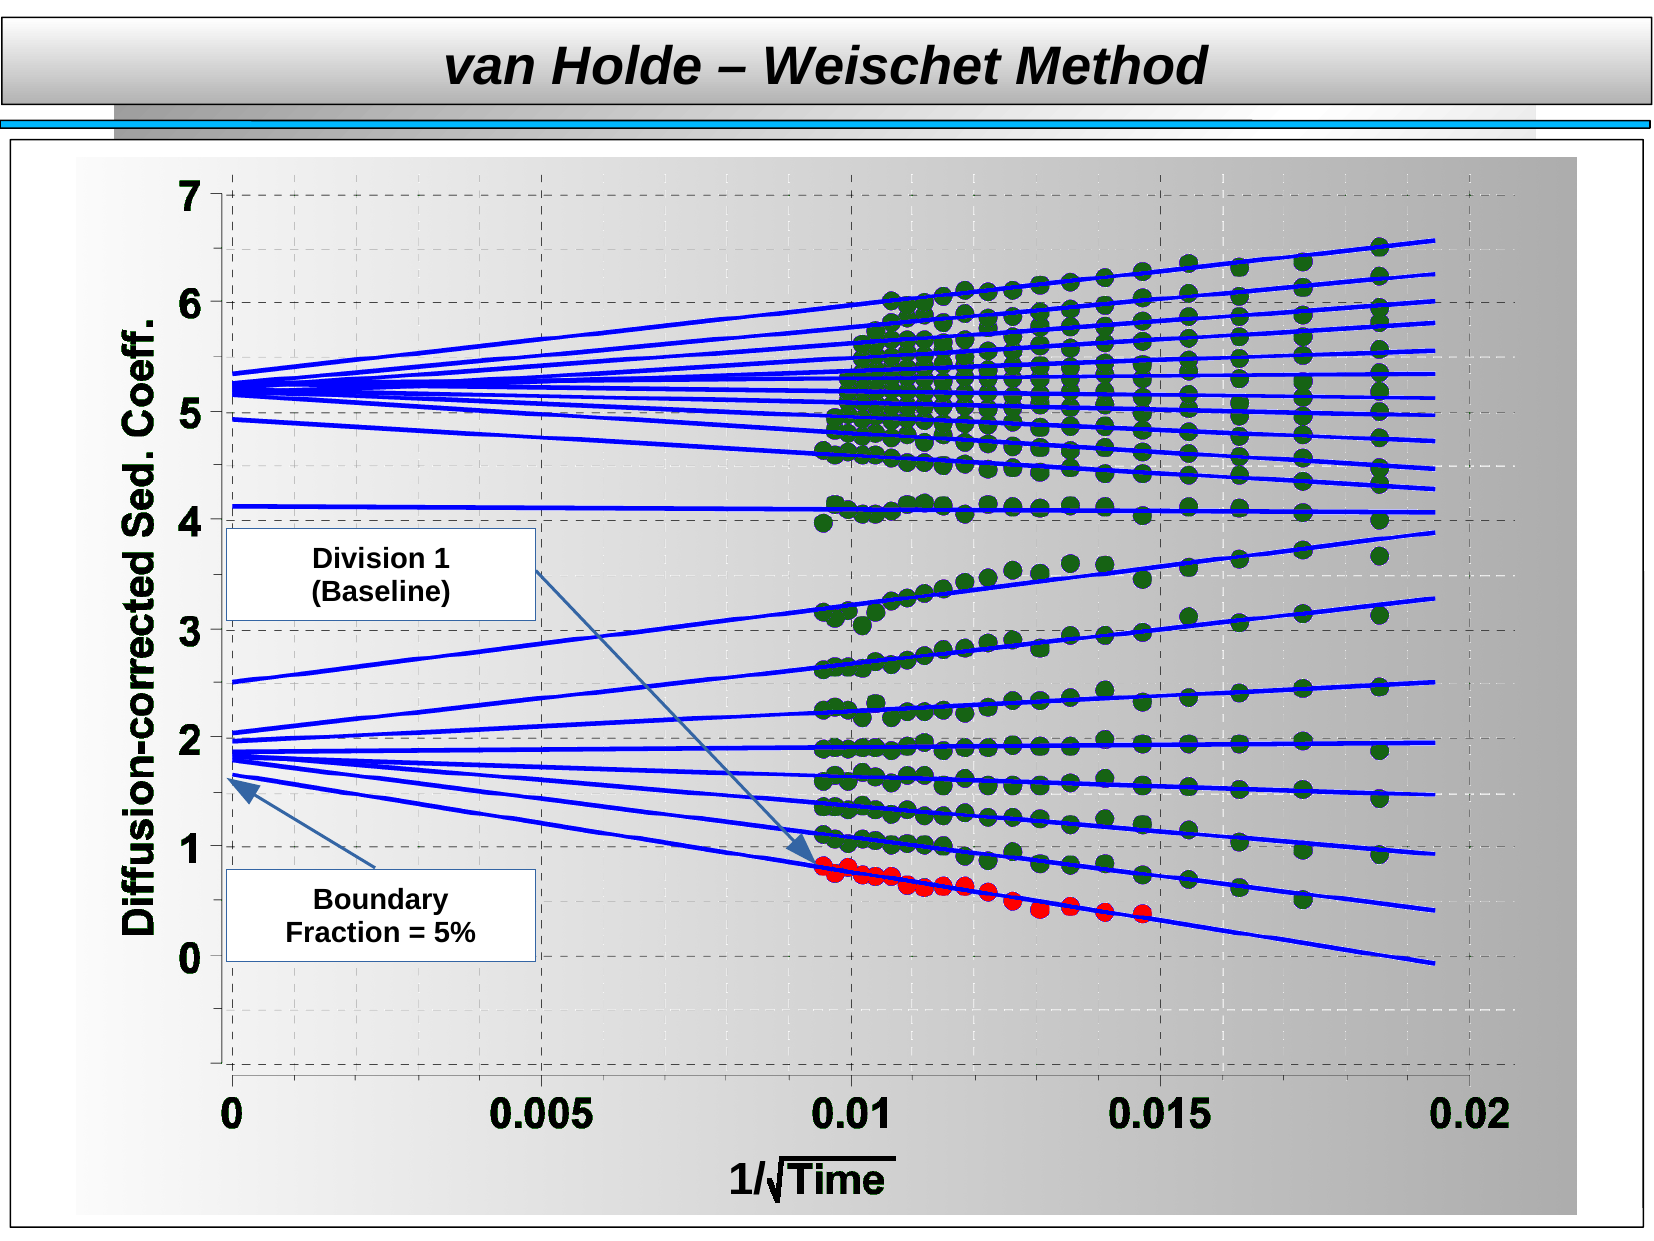

van Holde – Weischet Method
Division 1
(Baseline)
Boundary
Fraction = 5%